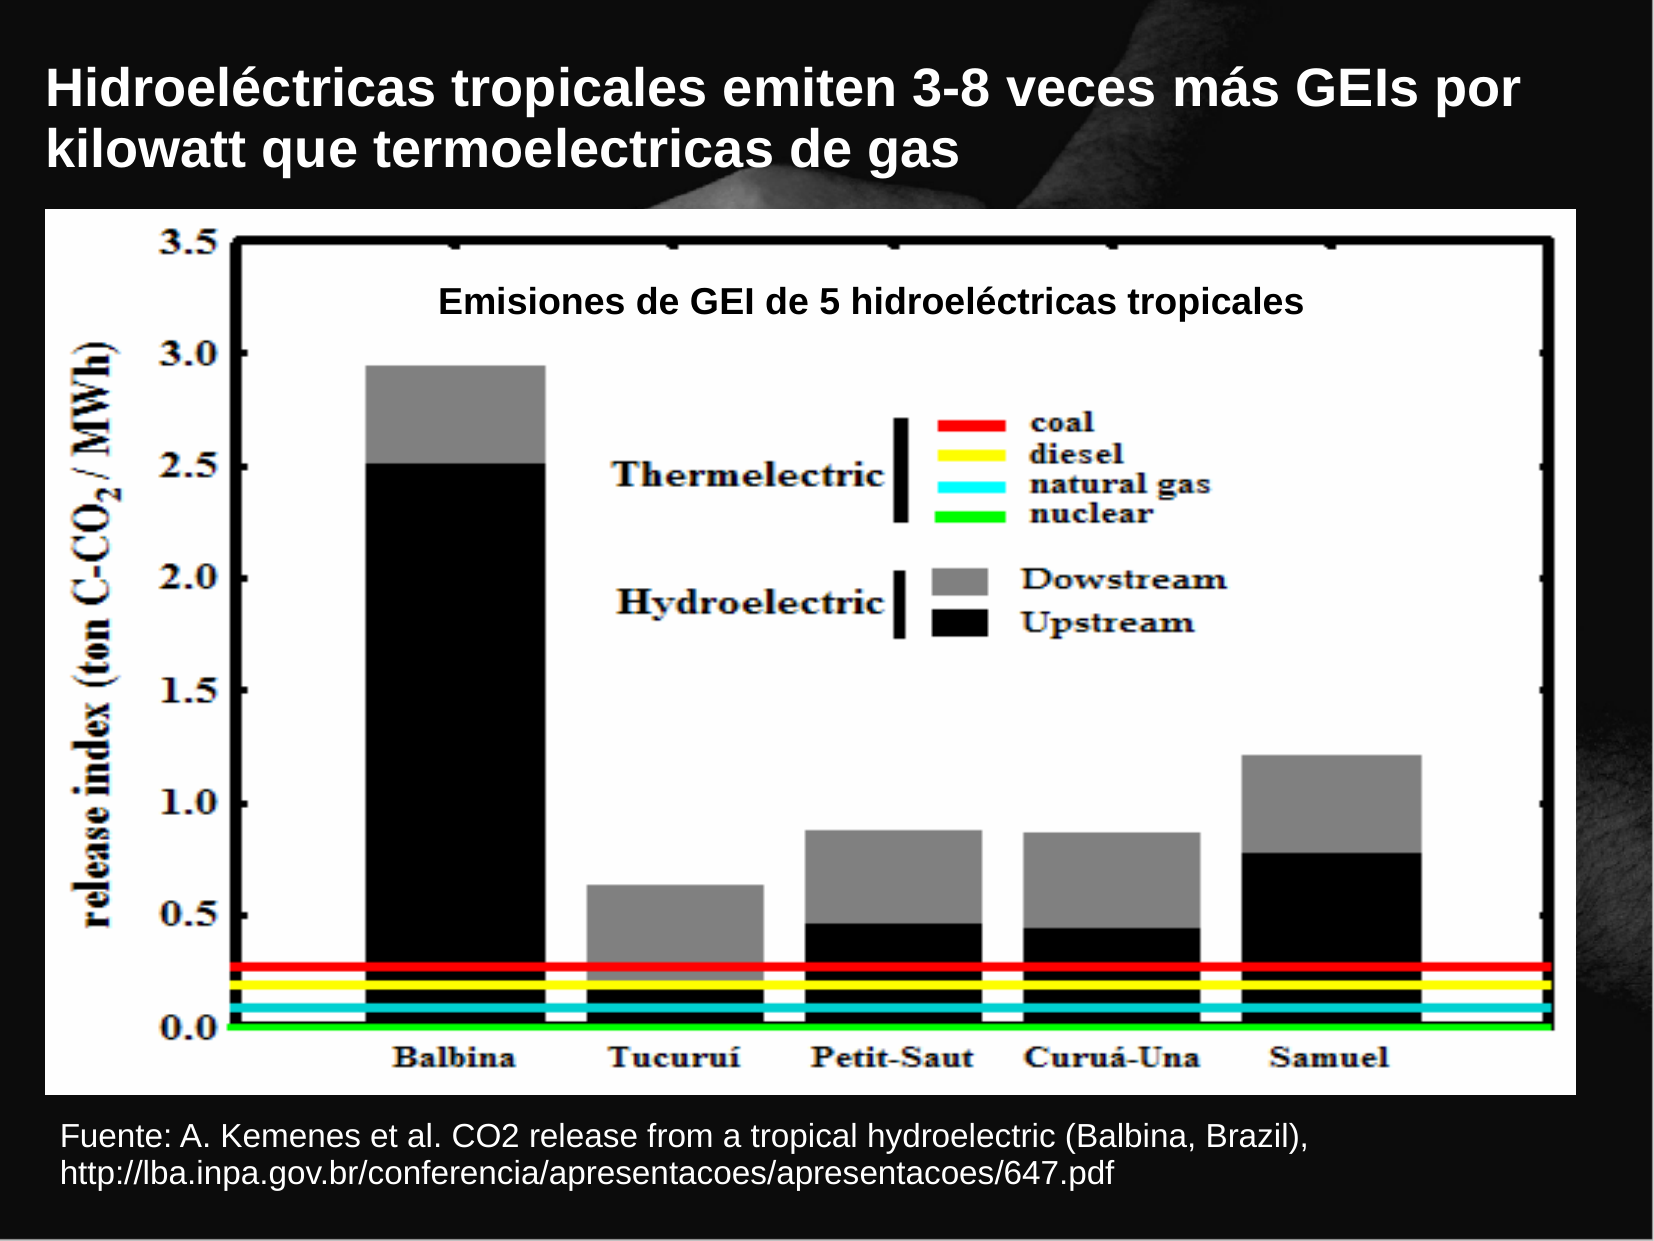

# Hidroeléctricas tropicales emiten 3-8 veces más GEIs por kilowatt que termoelectricas de gas
Emisiones de GEI de 5 hidroeléctricas tropicales
Fuente: A. Kemenes et al. CO2 release from a tropical hydroelectric (Balbina, Brazil), http://lba.inpa.gov.br/conferencia/apresentacoes/apresentacoes/647.pdf